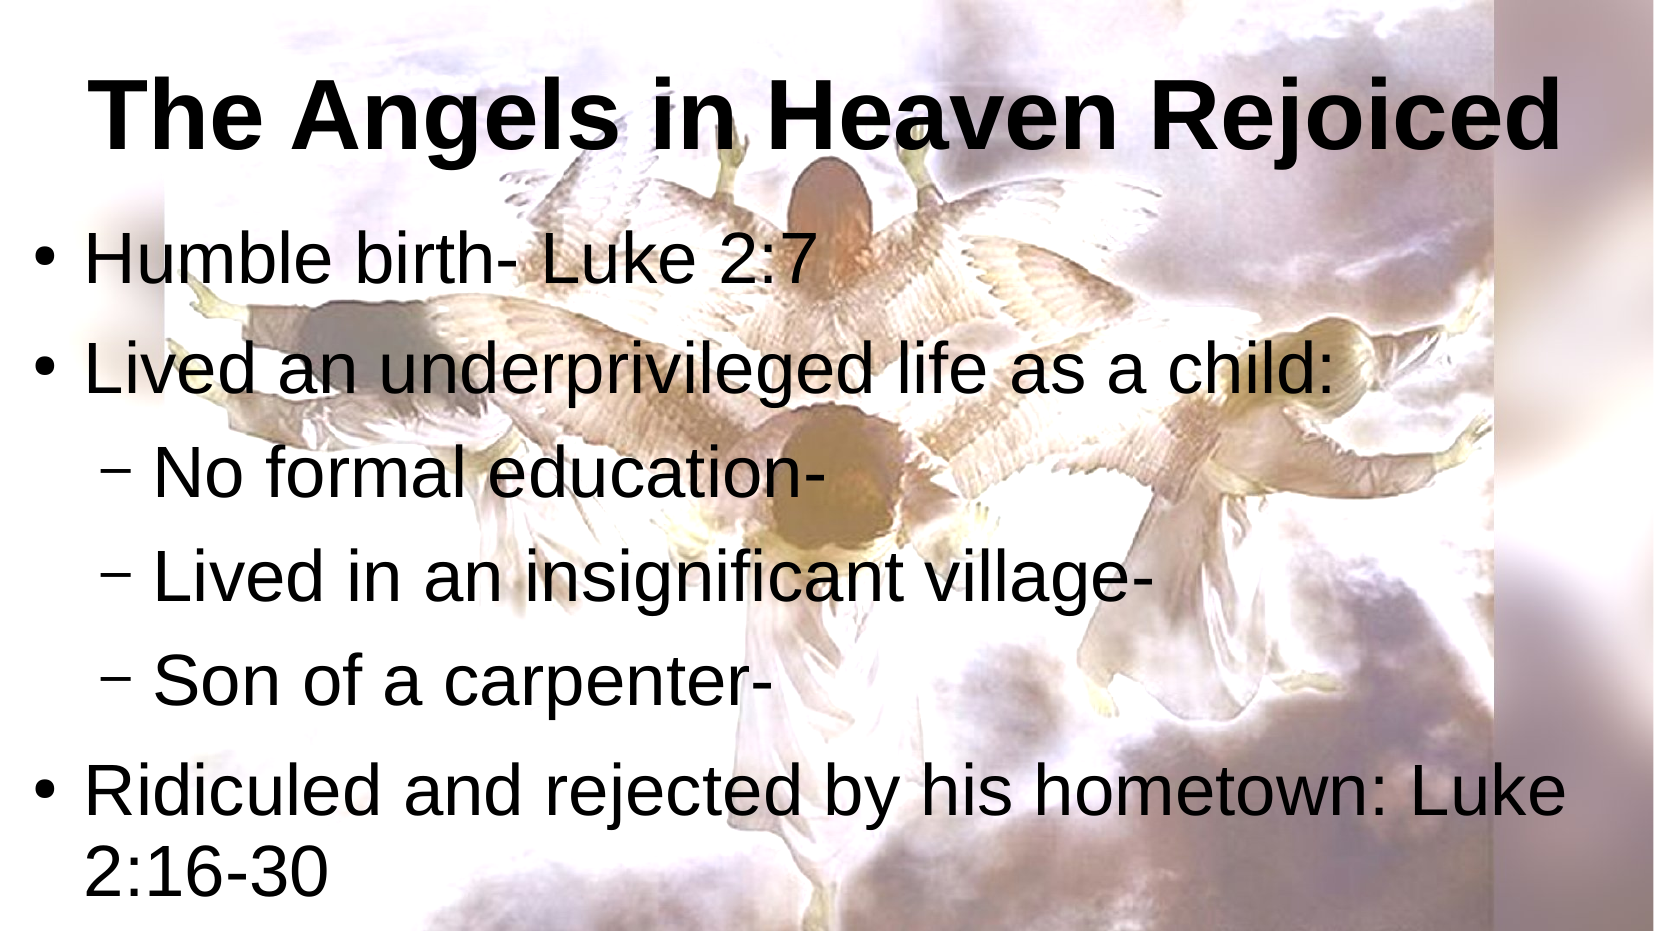

# The Angels in Heaven Rejoiced
Humble birth- Luke 2:7
Lived an underprivileged life as a child:
No formal education-
Lived in an insignificant village-
Son of a carpenter-
Ridiculed and rejected by his hometown: Luke 2:16-30